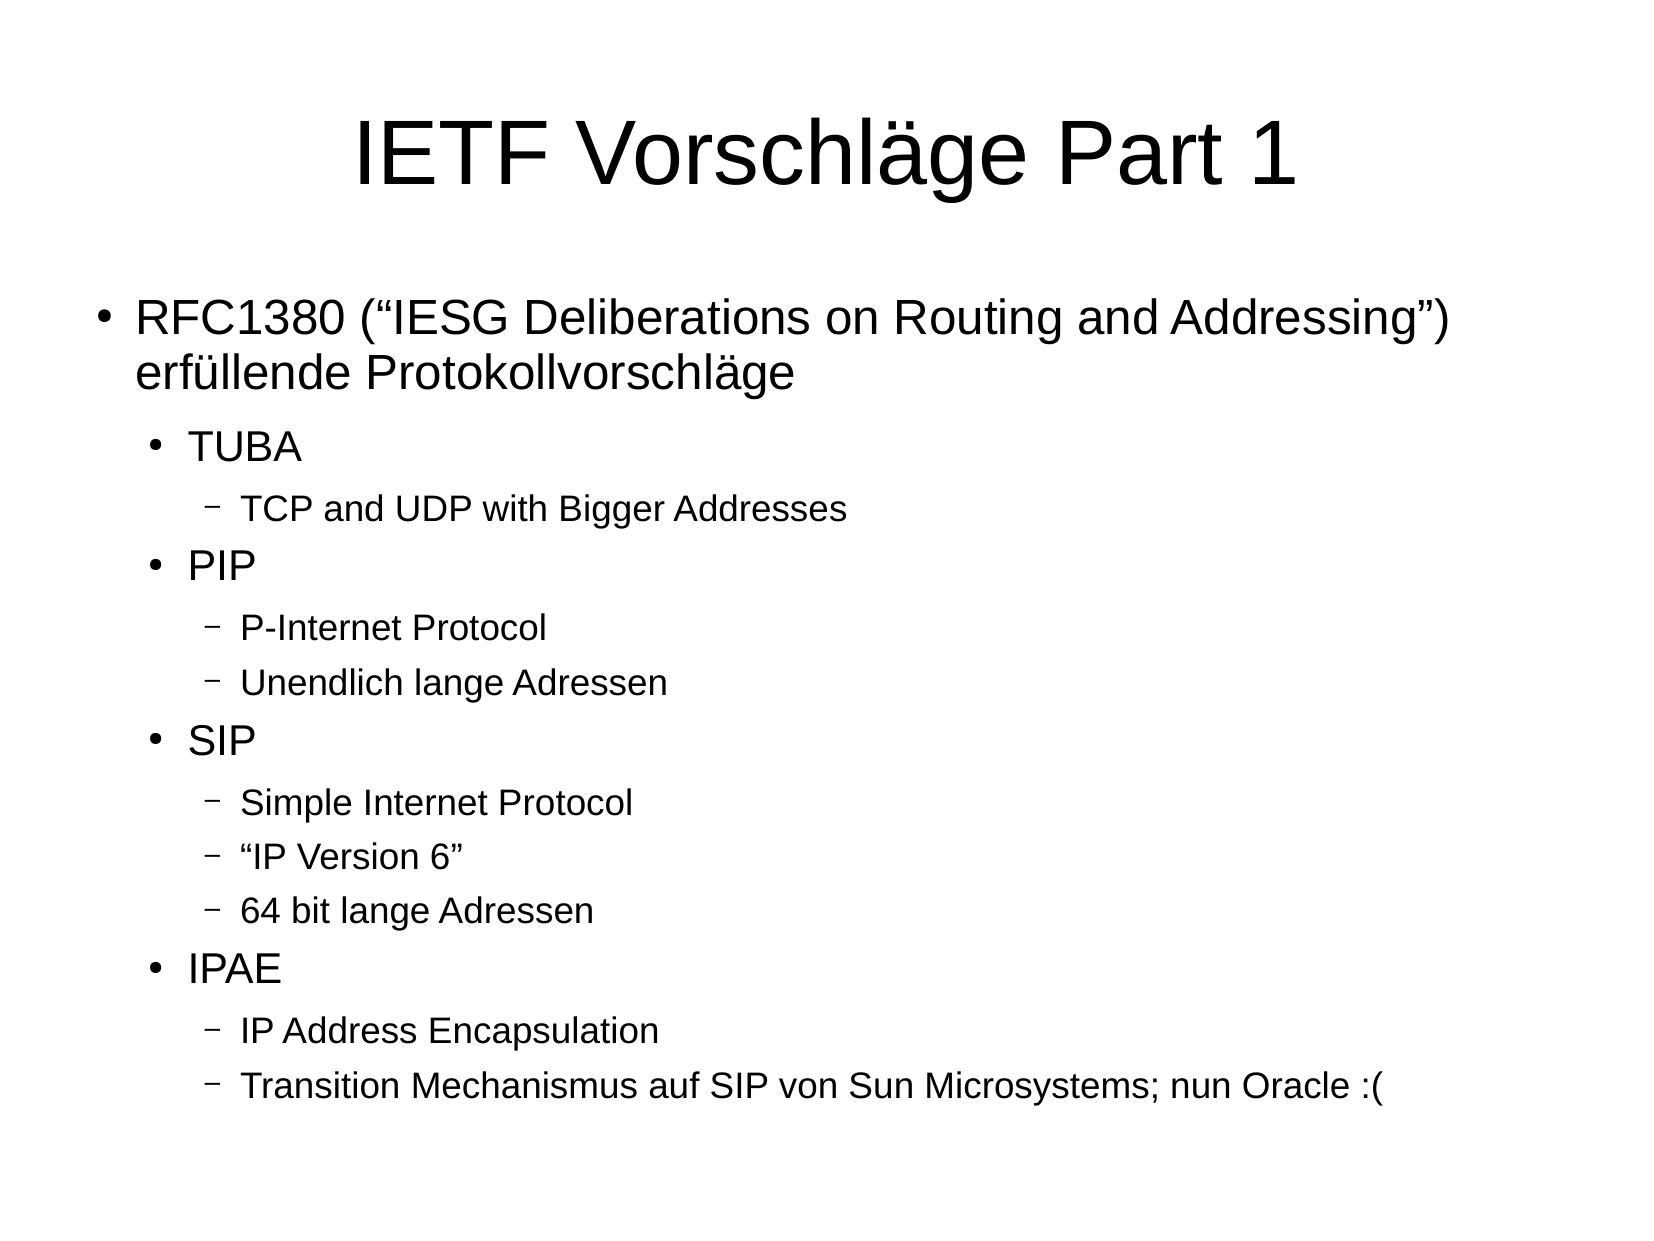

# IETF Vorschläge Part 1
RFC1380 (“IESG Deliberations on Routing and Addressing”) erfüllende Protokollvorschläge
TUBA
TCP and UDP with Bigger Addresses
PIP
P-Internet Protocol
Unendlich lange Adressen
SIP
Simple Internet Protocol
“IP Version 6”
64 bit lange Adressen
IPAE
IP Address Encapsulation
Transition Mechanismus auf SIP von Sun Microsystems; nun Oracle :(